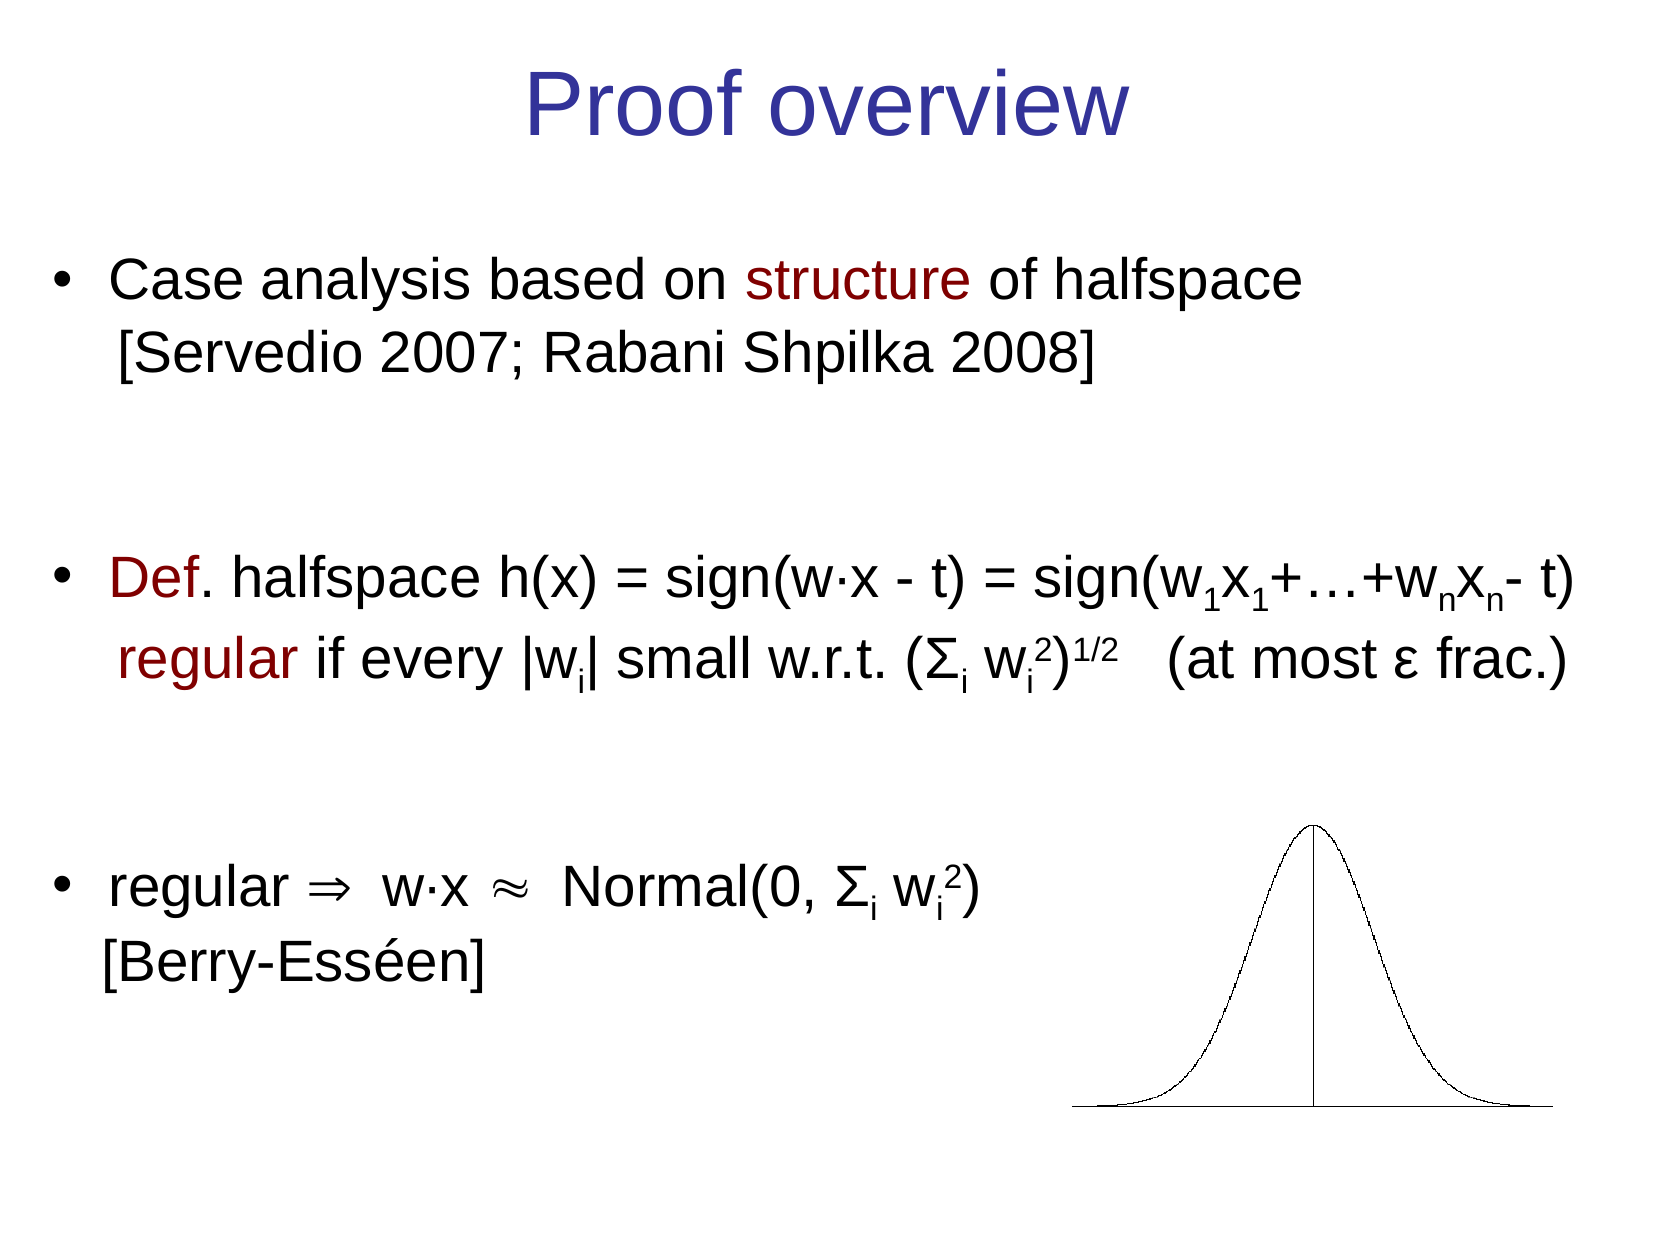

# Proof overview
Case analysis based on structure of halfspace
 [Servedio 2007; Rabani Shpilka 2008]
Def. halfspace h(x) = sign(w∙x - t) = sign(w1x1+…+wnxn- t)
 regular if every |wi| small w.r.t. (Σi wi2)1/2 (at most ε frac.)
regular  w∙x  Normal(0, Σi wi2)
 [Berry-Esséen]